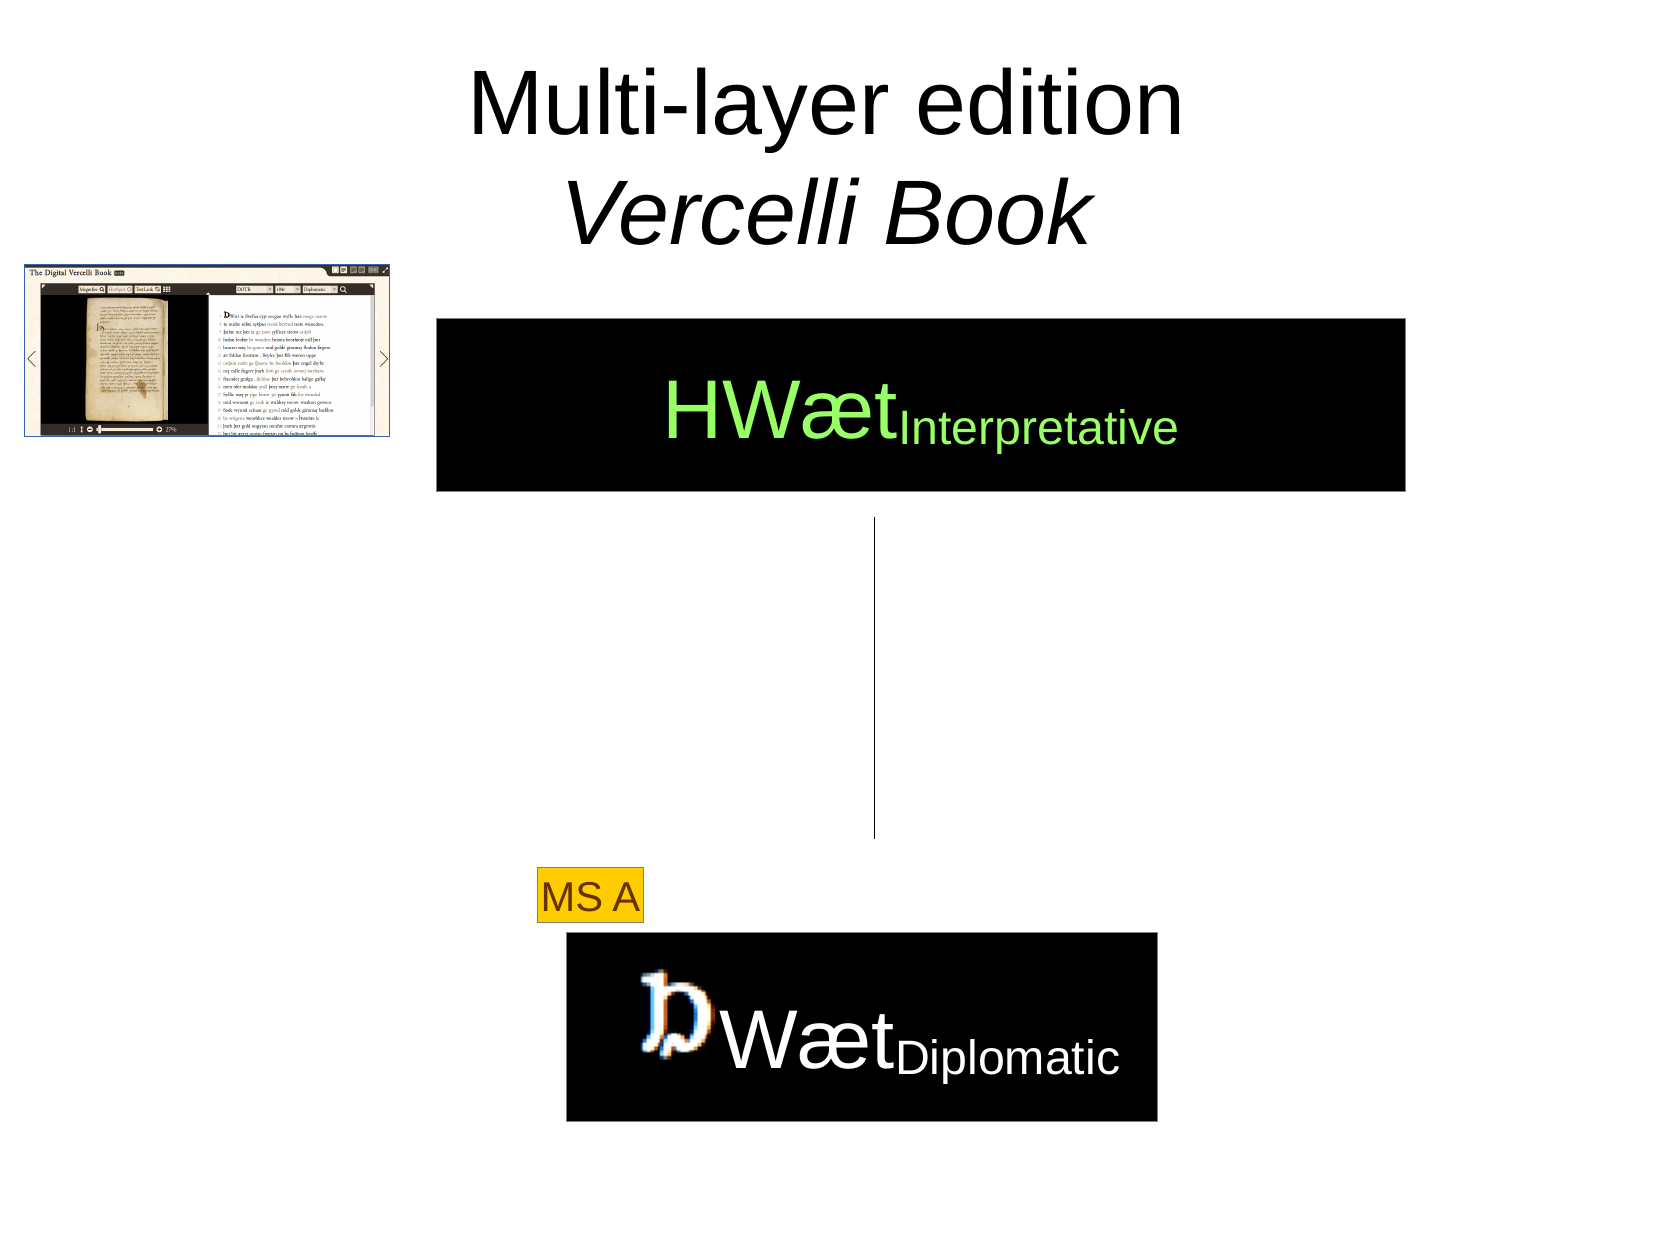

Multi-layer edition
Vercelli Book
HWætInterpretative
MS A
 WætDiplomatic